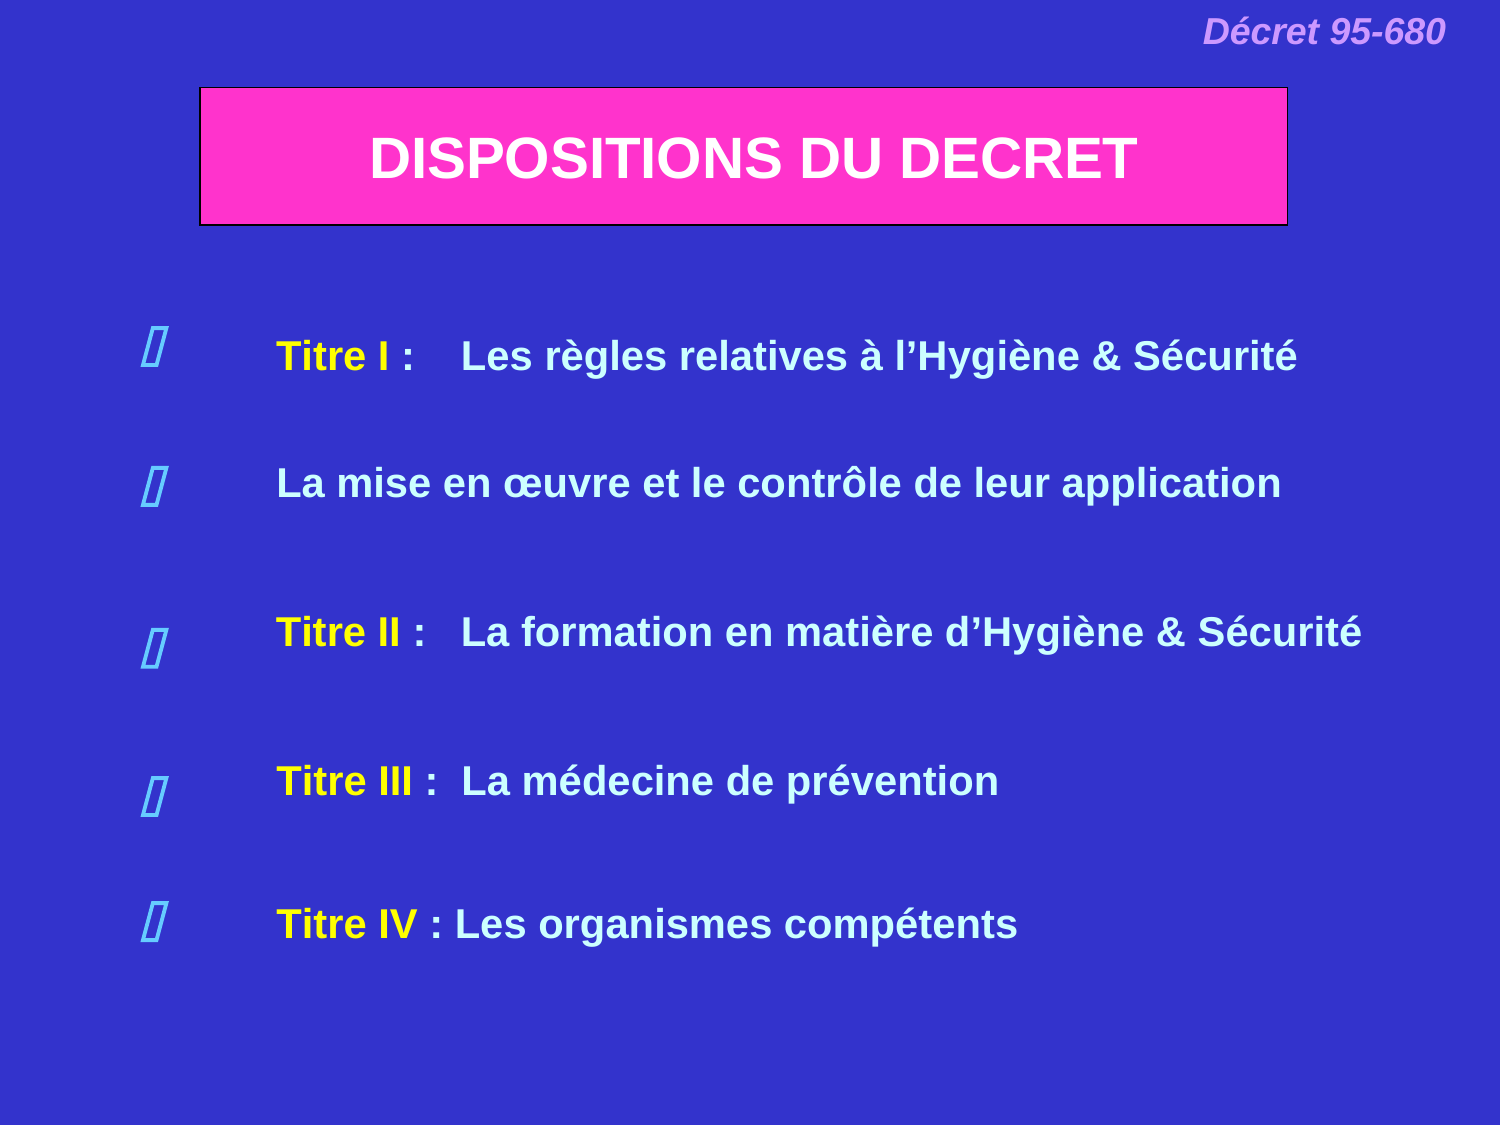

Décret 95-680
DISPOSITIONS DU DECRET

Titre I : Les règles relatives à l’Hygiène & Sécurité

La mise en œuvre et le contrôle de leur application
Titre II : La formation en matière d’Hygiène & Sécurité

Titre III : La médecine de prévention


Titre IV : Les organismes compétents